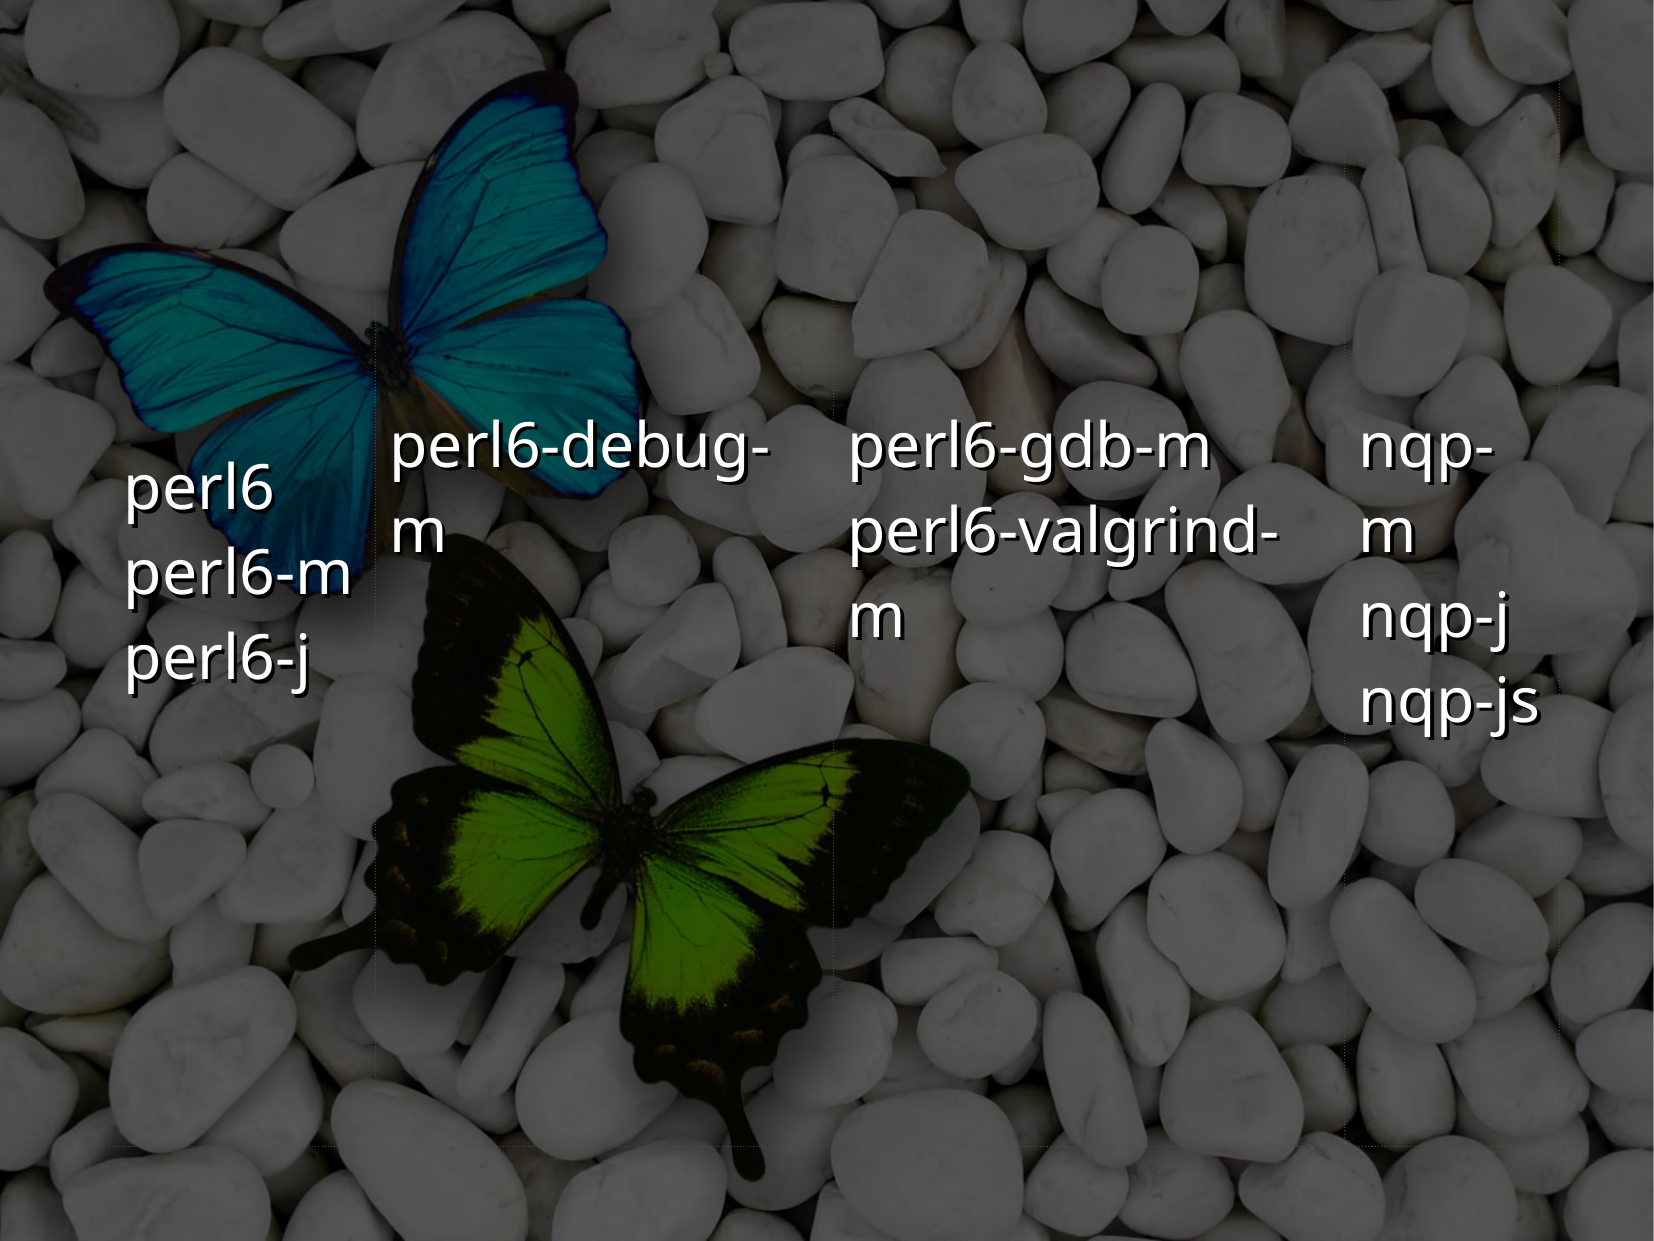

#
| perl6 perl6-m perl6-j | perl6-debug-m | perl6-gdb-m perl6-valgrind-m | nqp-m nqp-j nqp-js |
| --- | --- | --- | --- |